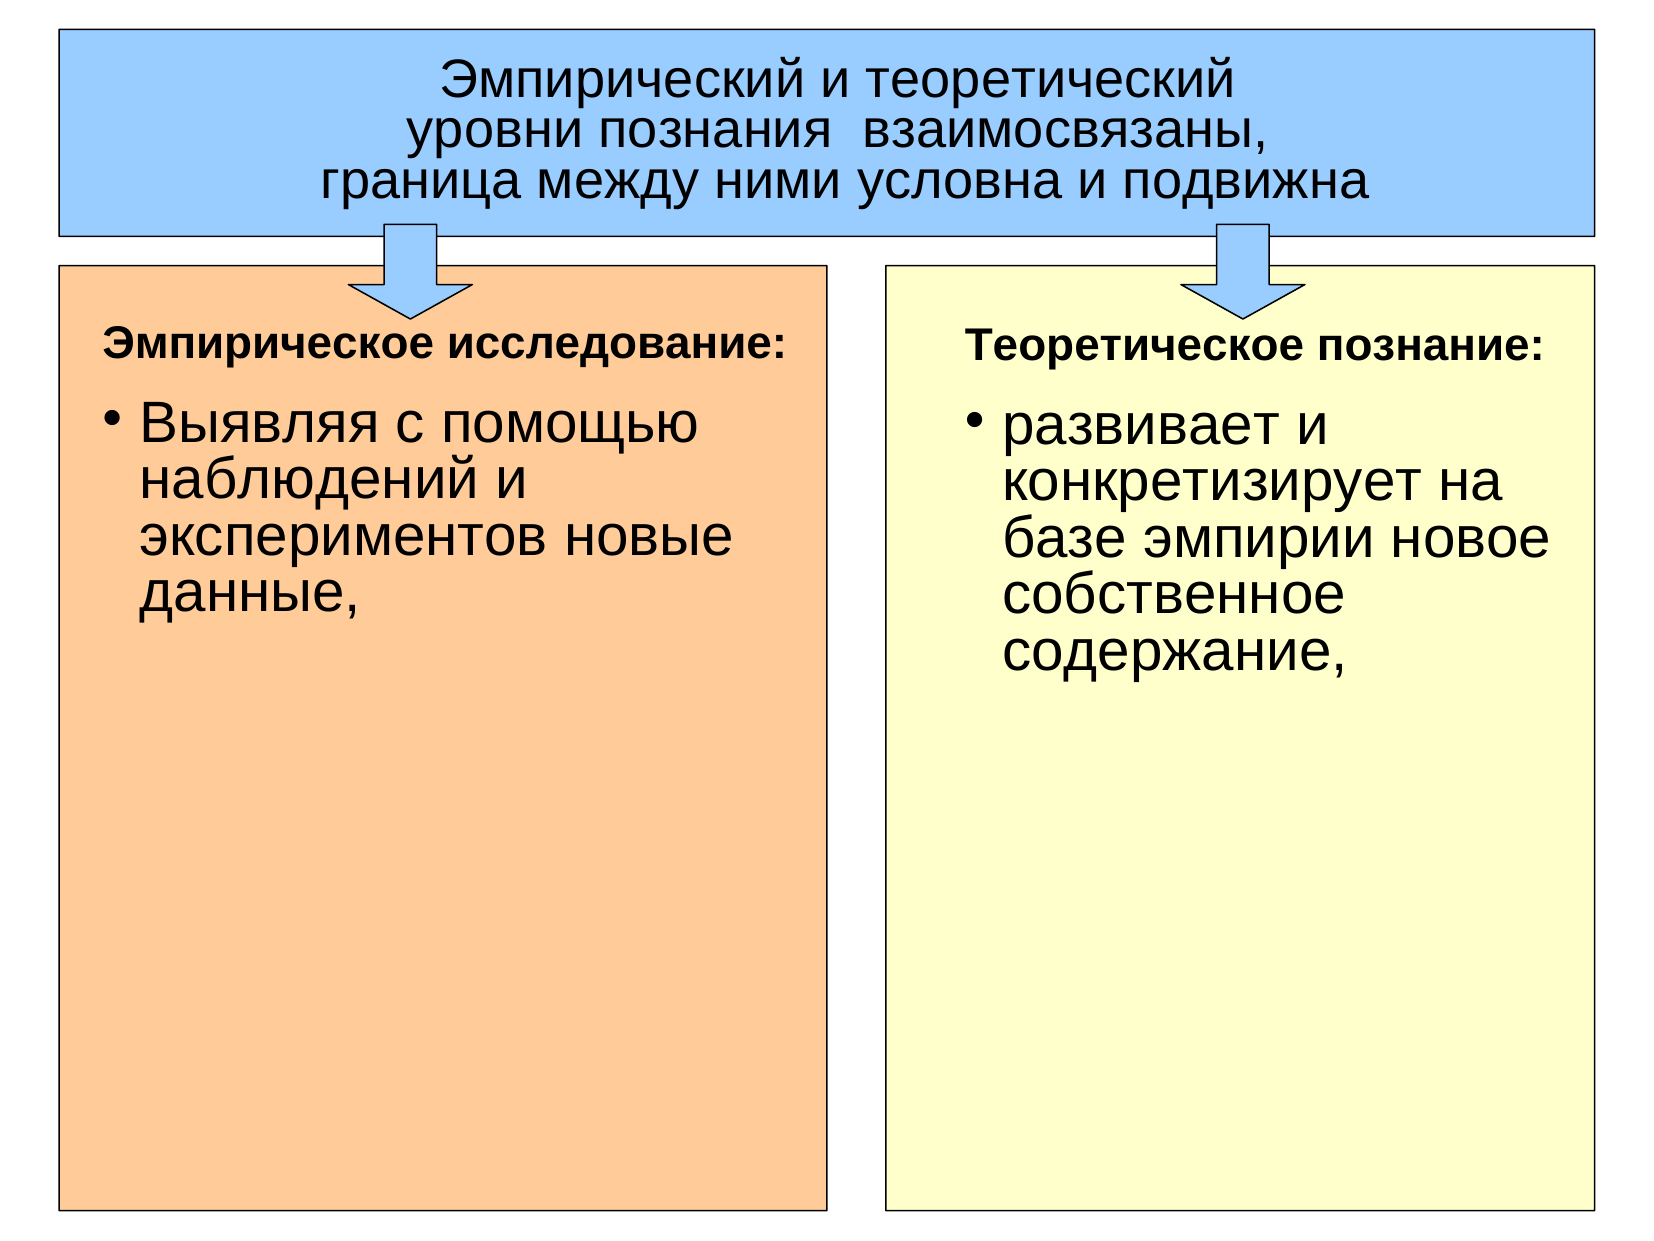

Эмпирический и теоретический
уровни познания взаимосвязаны,
граница между ними условна и подвижна
# Эмпирическое исследование:
Выявляя с помощью наблюдений и экспериментов новые данные,
Теоретическое познание:
развивает и конкретизирует на базе эмпирии новое собственное содержание,